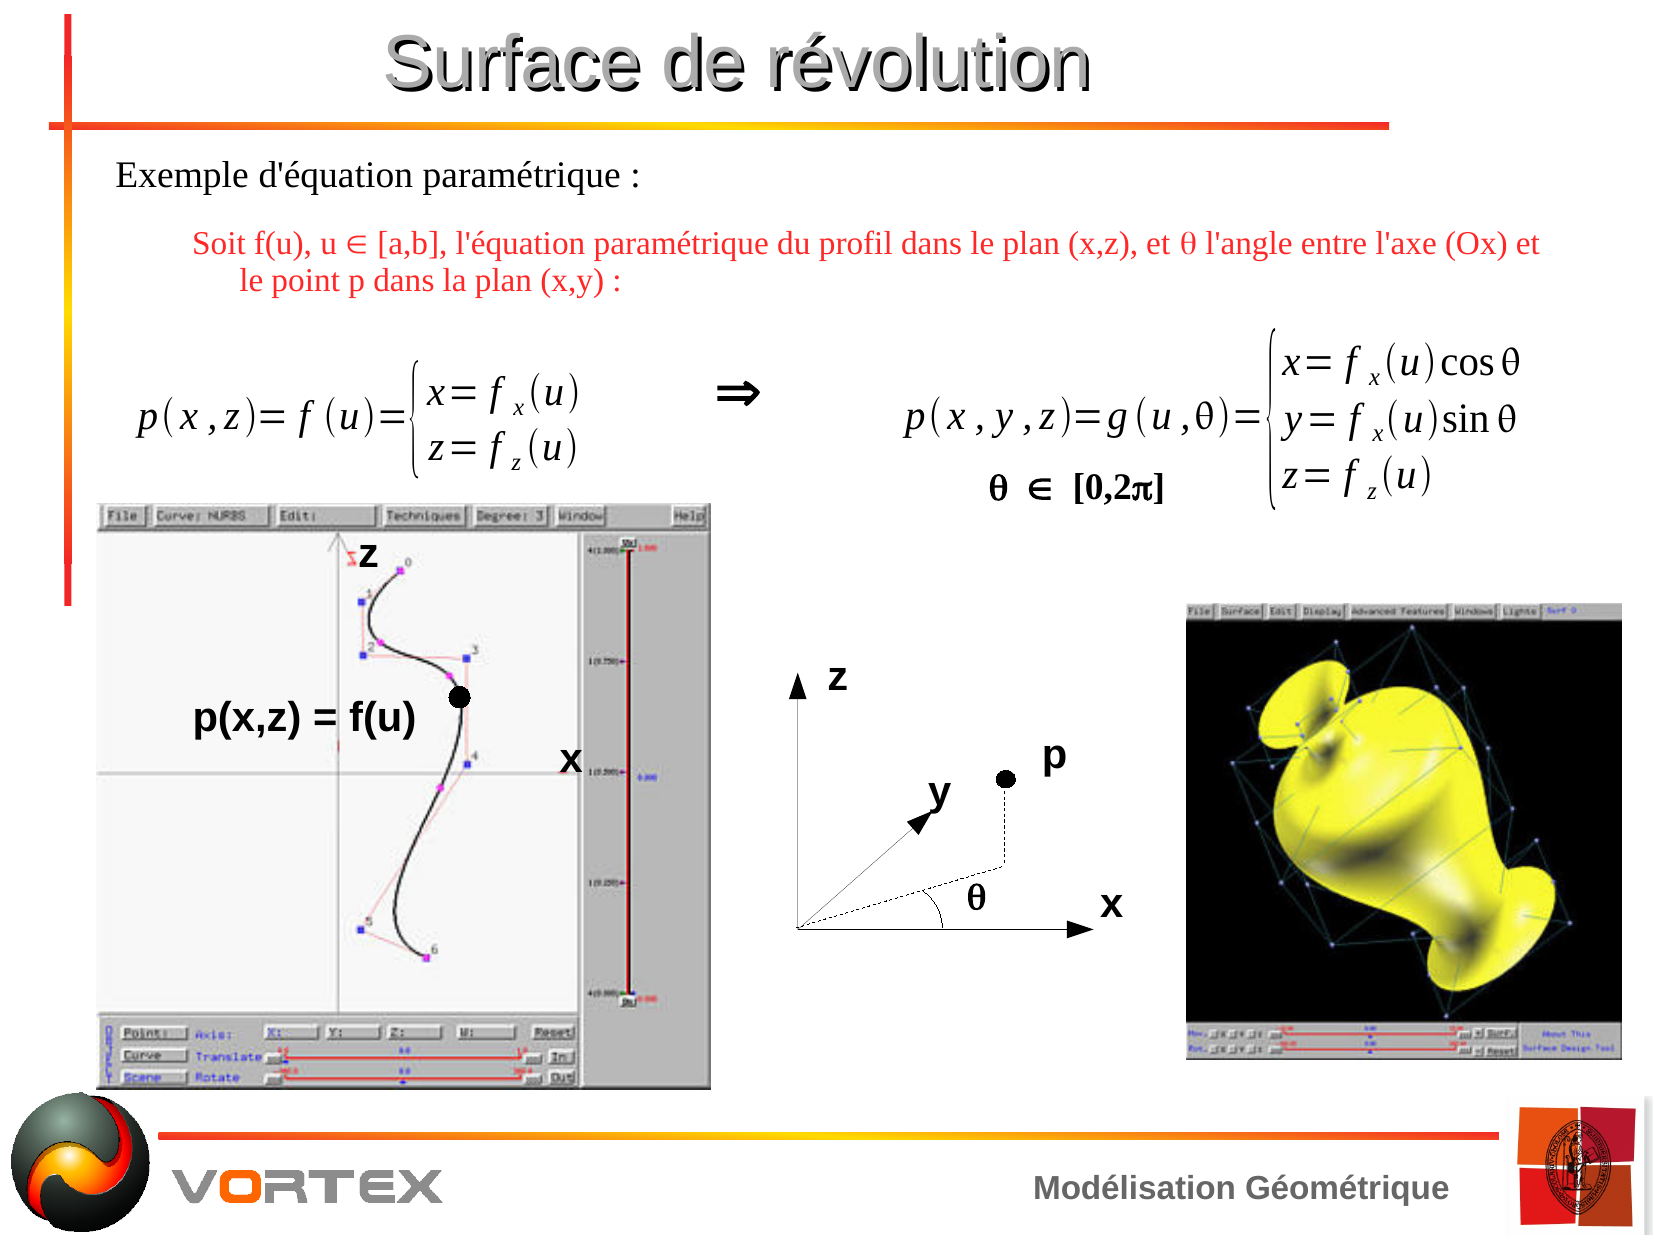

# Surface de révolution
Exemple d'équation paramétrique :
Soit f(u), u  [a,b], l'équation paramétrique du profil dans le plan (x,z), et  l'angle entre l'axe (Ox) et le point p dans la plan (x,y) :

  [0,2]
z
p(x,z) = f(u)
x
z
p
y
x
